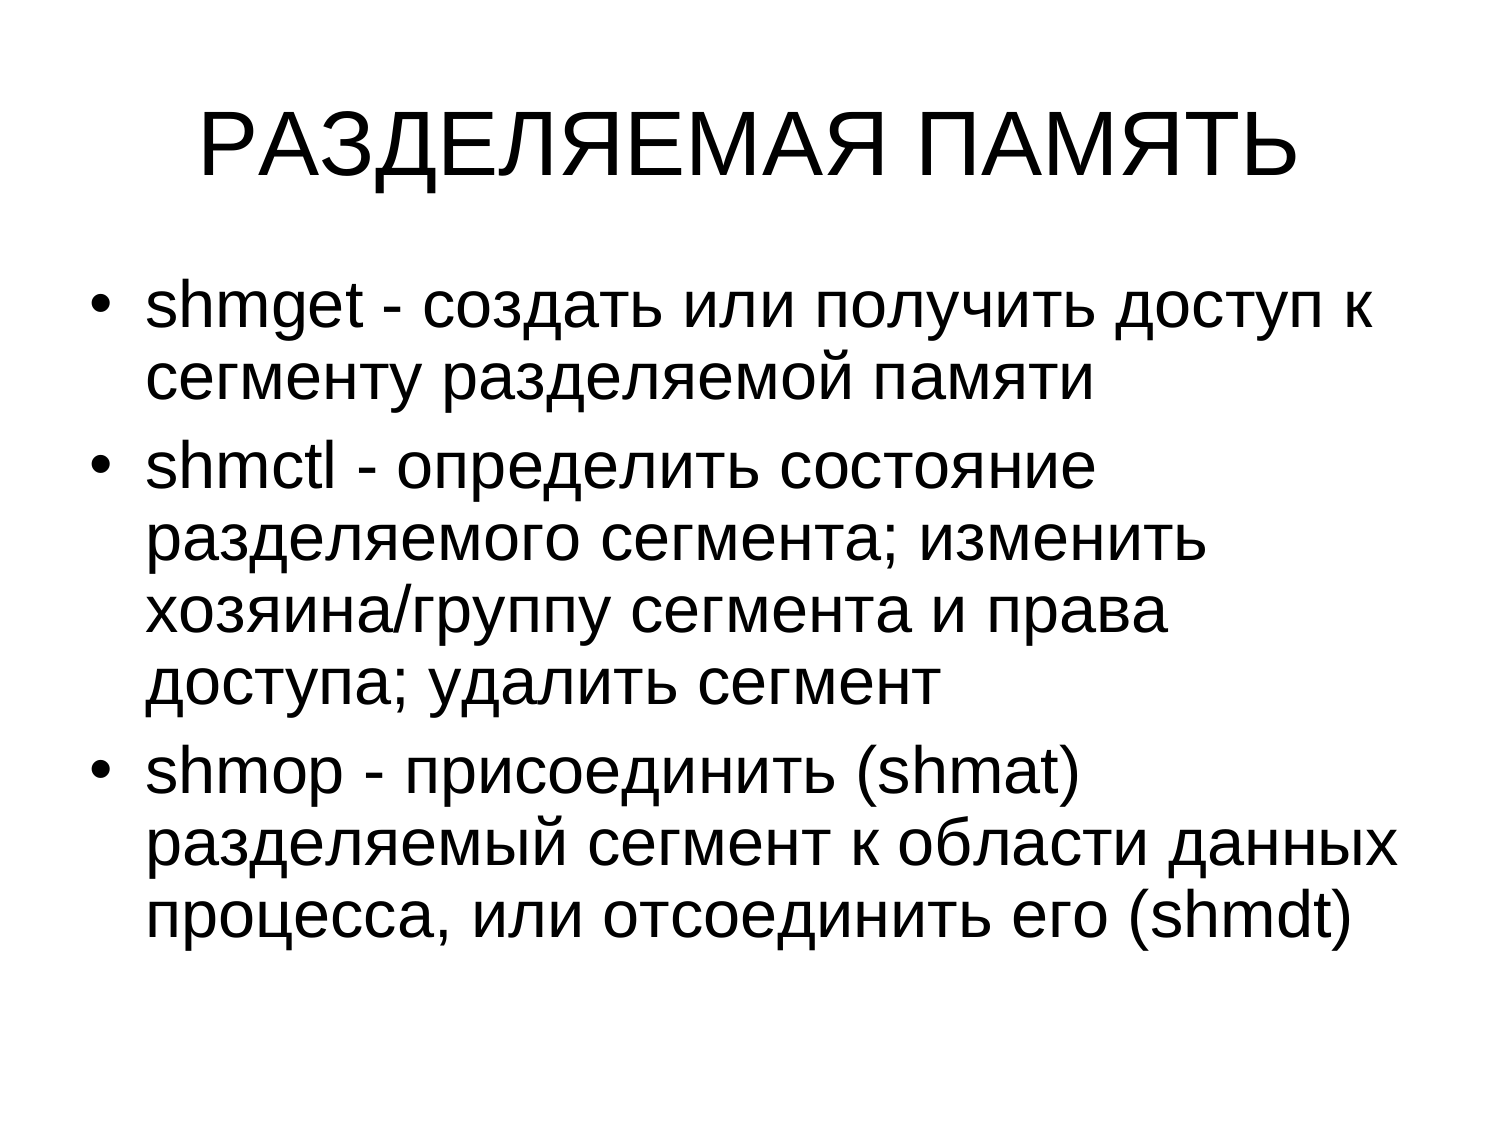

# РАЗДЕЛЯЕМАЯ ПАМЯТЬ
shmget - создать или получить доступ к сегменту разделяемой памяти
shmctl - определить состояние разделяемого сегмента; изменить хозяина/группу сегмента и права доступа; удалить сегмент
shmop - присоединить (shmat) разделяемый сегмент к области данных процесса, или отсоединить его (shmdt)